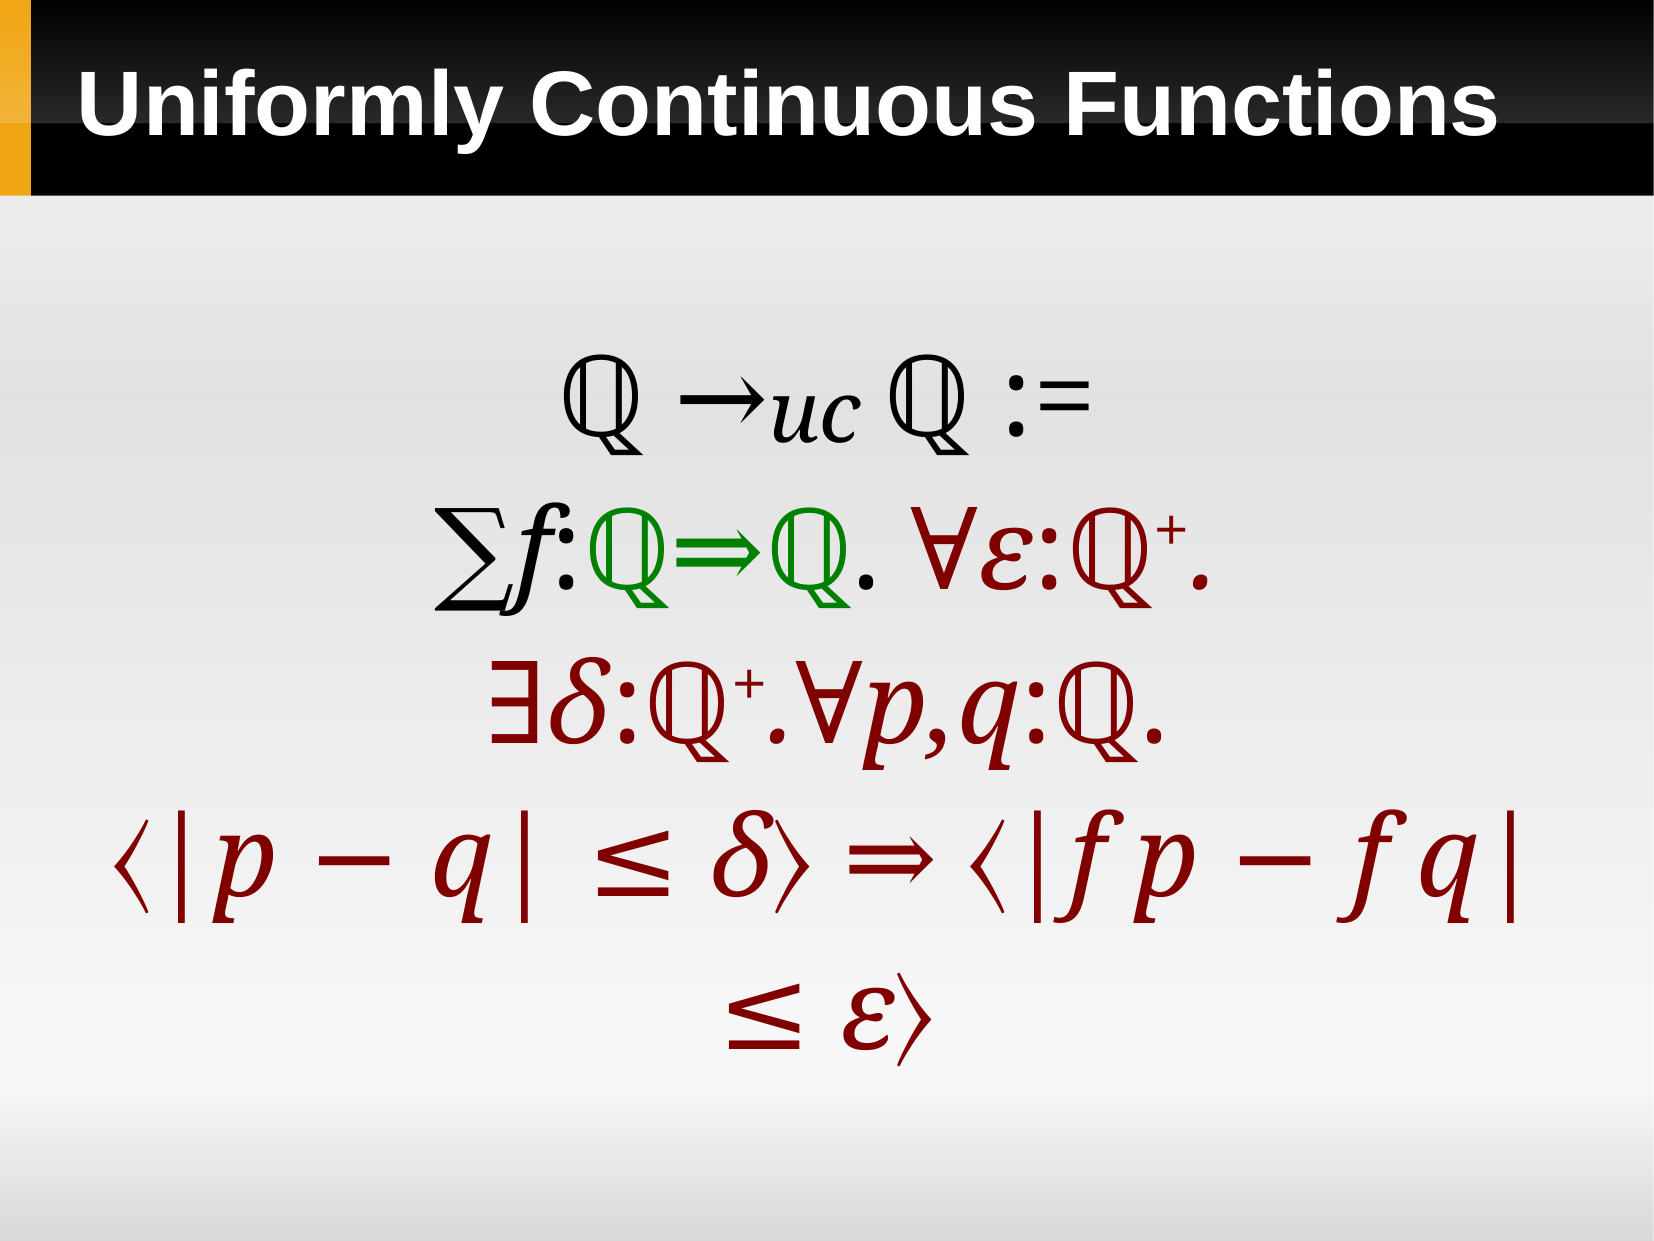

# Uniformly Continuous Functions
ℚ →uc ℚ :=
∑f:ℚ⇒ℚ. ∀ε:ℚ+. ∃δ:ℚ+.∀p,q:ℚ.
〈|p − q| ≤ δ〉 ⇒ 〈|f p − f q| ≤ ε〉